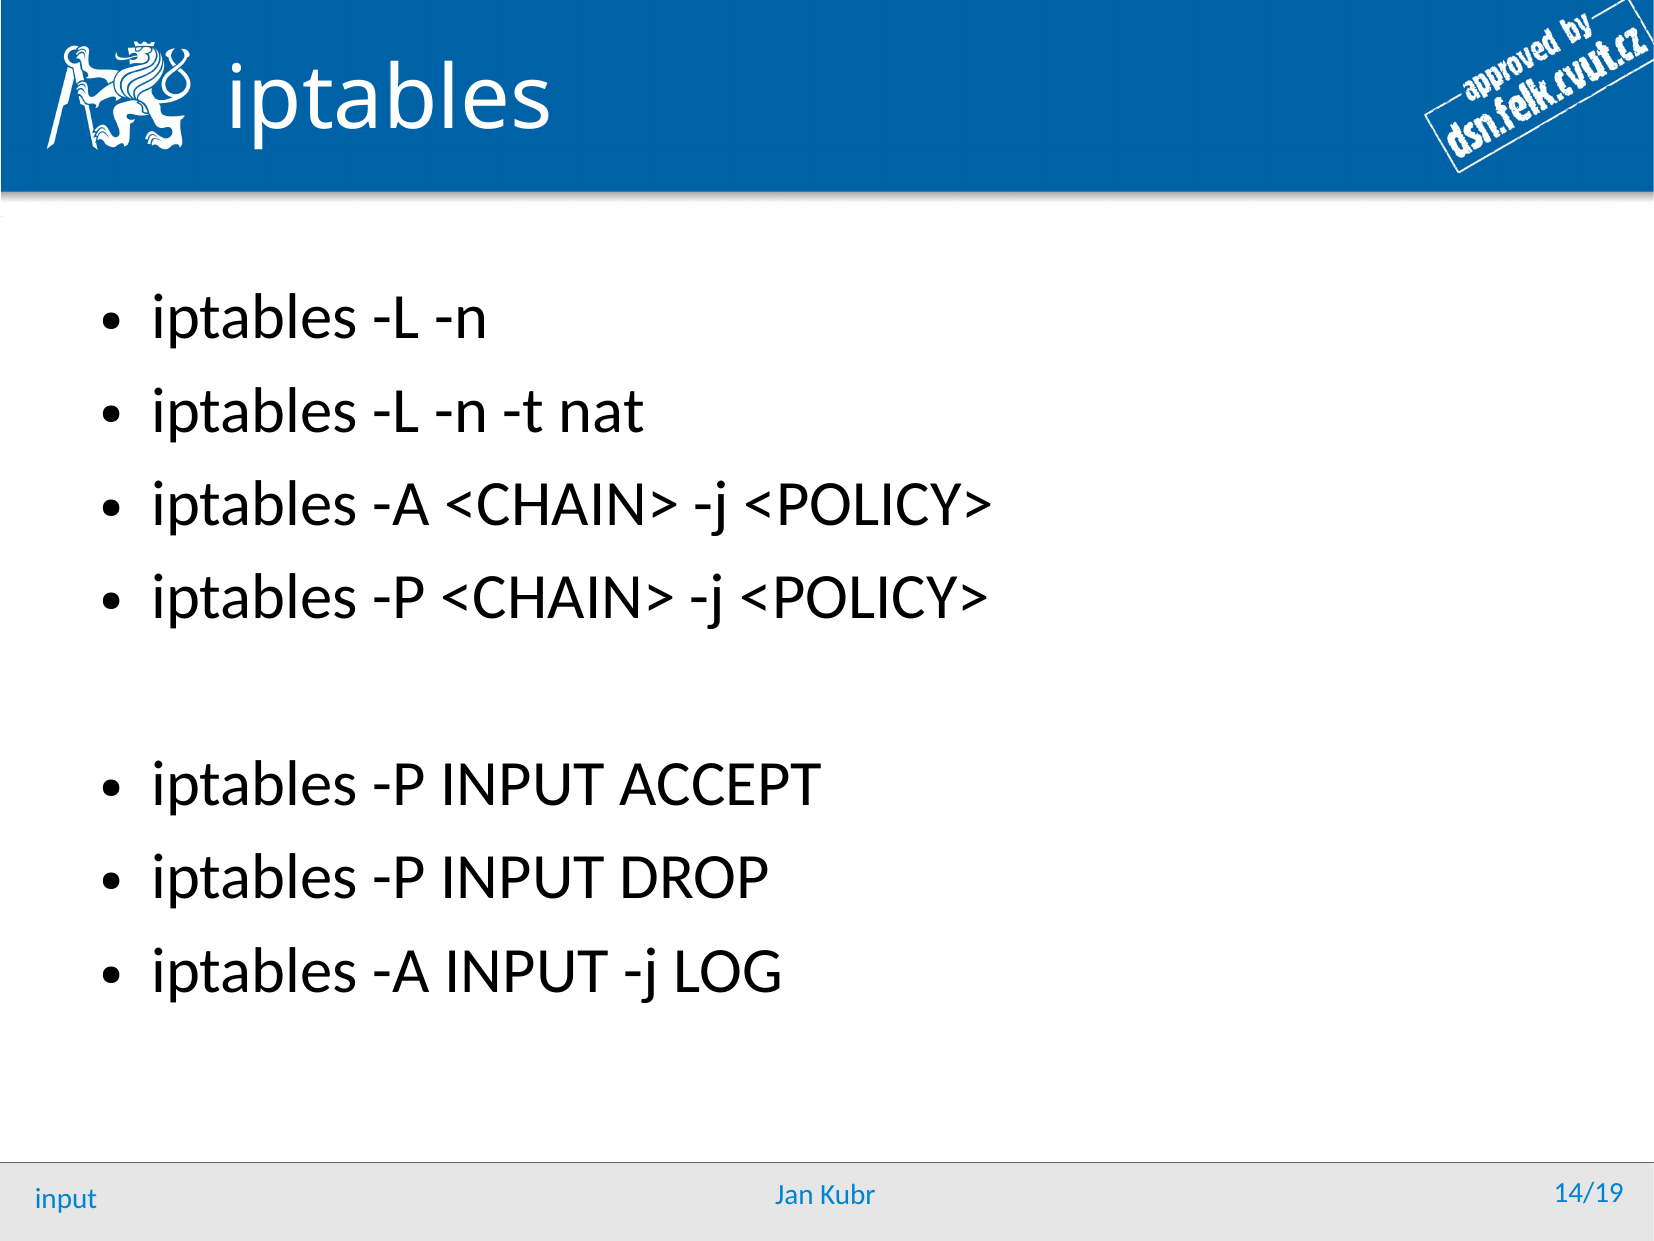

# iptables
iptables -L -n
iptables -L -n -t nat
iptables -A <CHAIN> -j <POLICY>
iptables -P <CHAIN> -j <POLICY>
iptables -P INPUT ACCEPT
iptables -P INPUT DROP
iptables -A INPUT -j LOG
14
Jan Kubr
02/2006